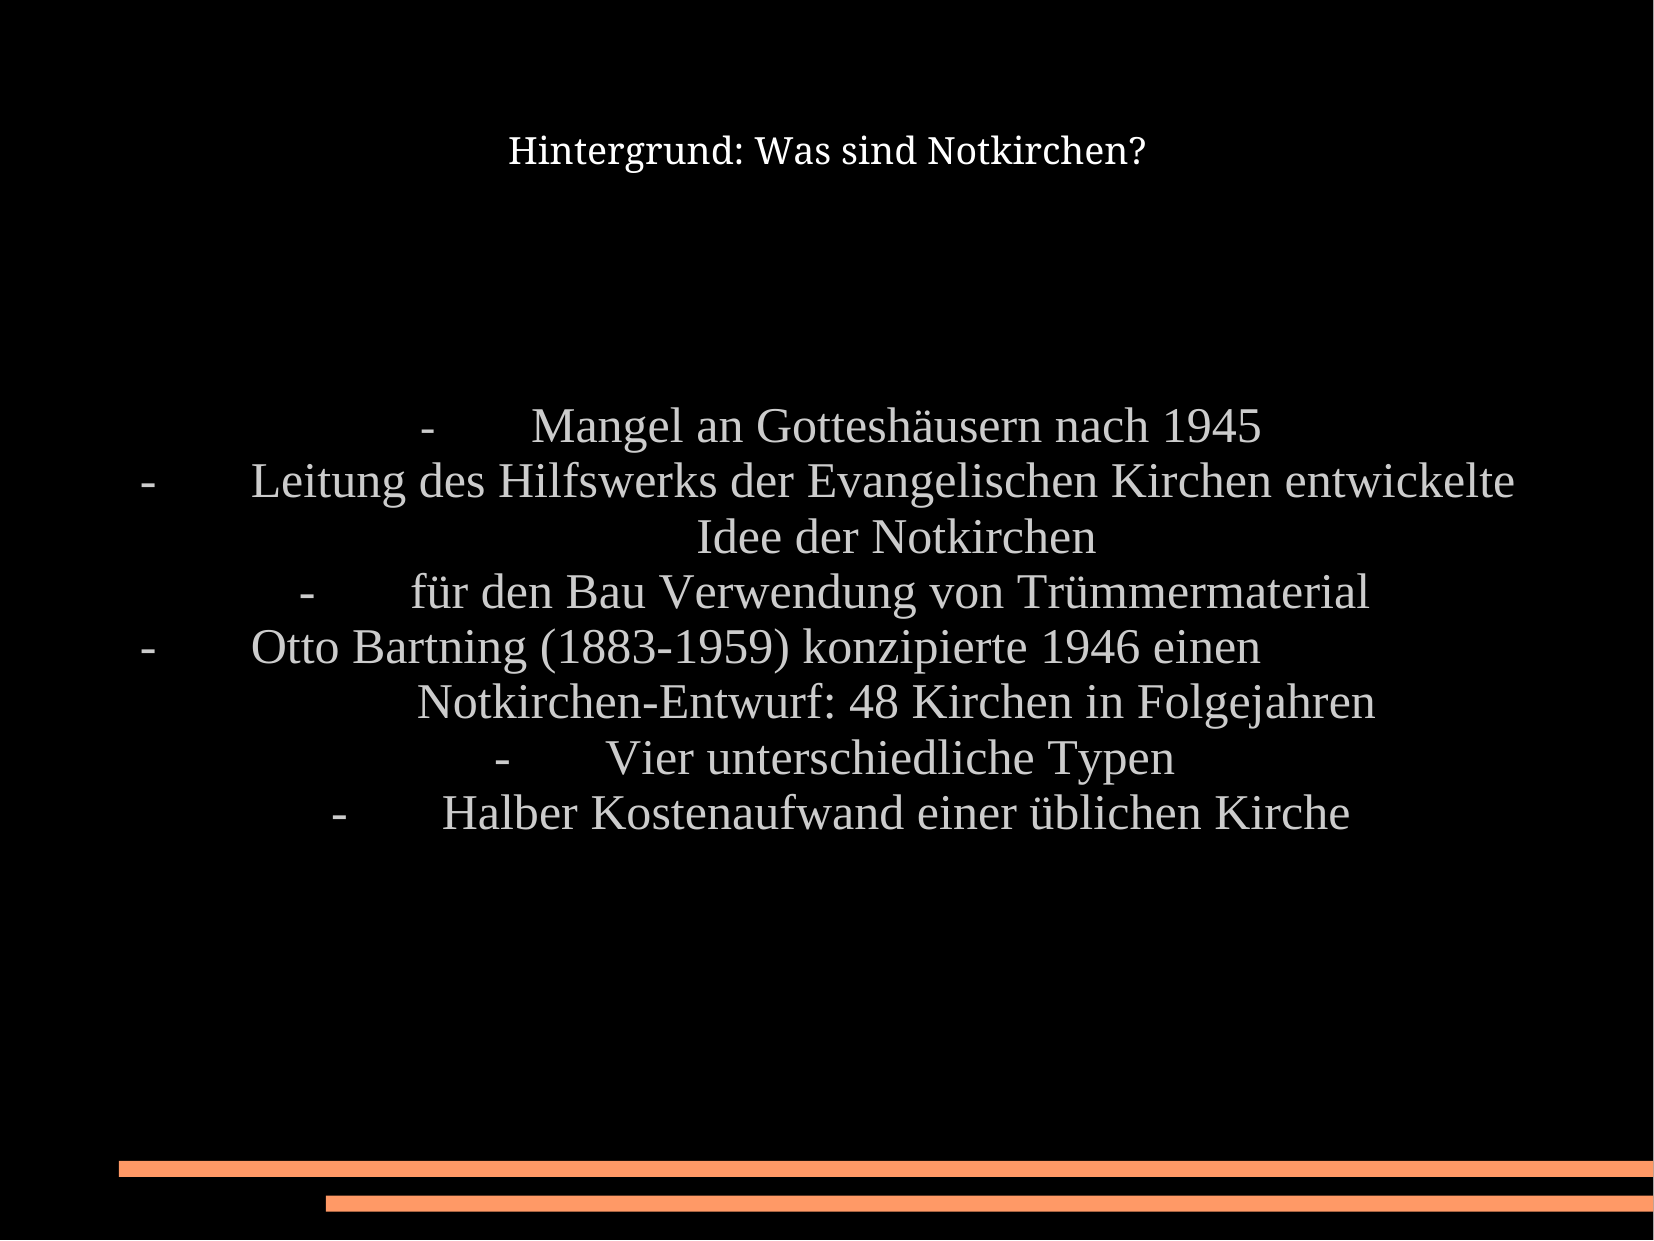

# Hintergrund: Was sind Notkirchen?
- 	Mangel an Gotteshäusern nach 1945
- 	Leitung des Hilfswerks der Evangelischen Kirchen entwickelte 		Idee der Notkirchen
- 	für den Bau Verwendung von Trümmermaterial
- 	Otto Bartning (1883-1959) konzipierte 1946 einen 					Notkirchen-Entwurf: 48 Kirchen in Folgejahren
- 	Vier unterschiedliche Typen
- 	Halber Kostenaufwand einer üblichen Kirche